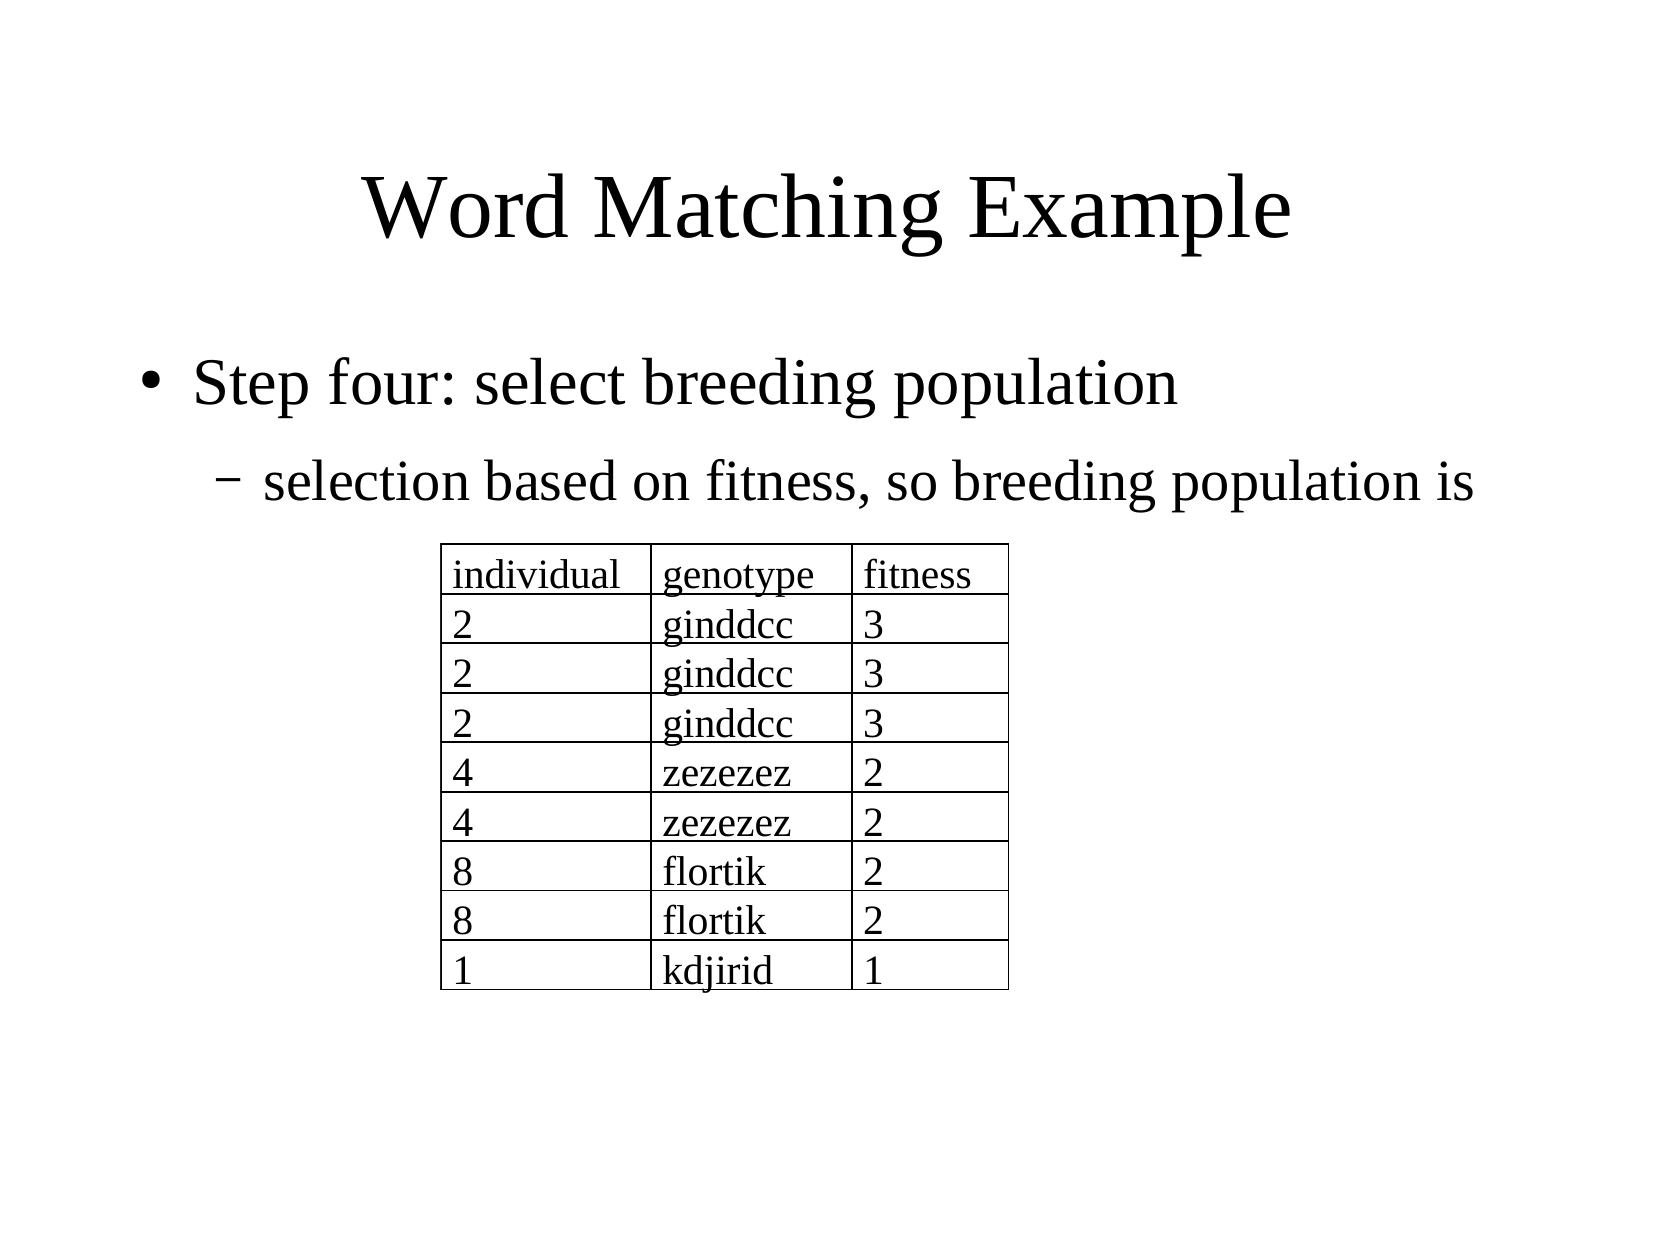

# Word Matching Example
Step four: select breeding population
selection based on fitness, so breeding population is